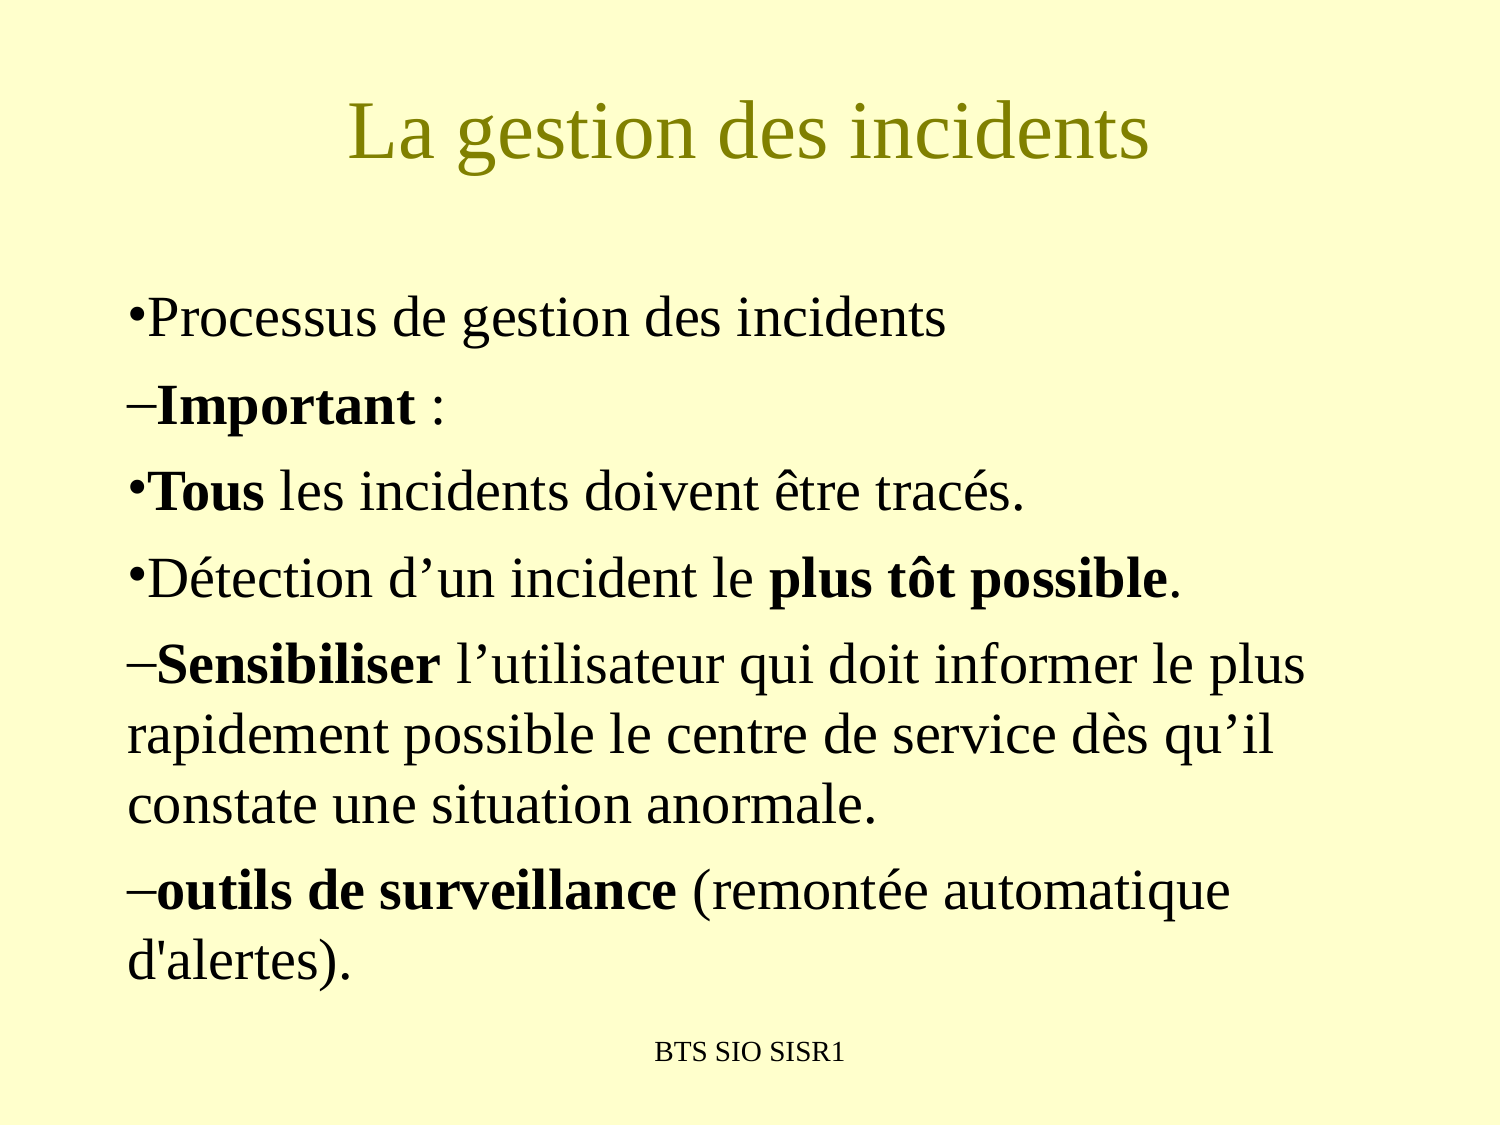

# Processus de gestion des incidents
Important :
Tous les incidents doivent être tracés.
Détection d’un incident le plus tôt possible.
Sensibiliser l’utilisateur qui doit informer le plus rapidement possible le centre de service dès qu’il constate une situation anormale.
outils de surveillance (remontée automatique d'alertes).
BTS SIO SISR1